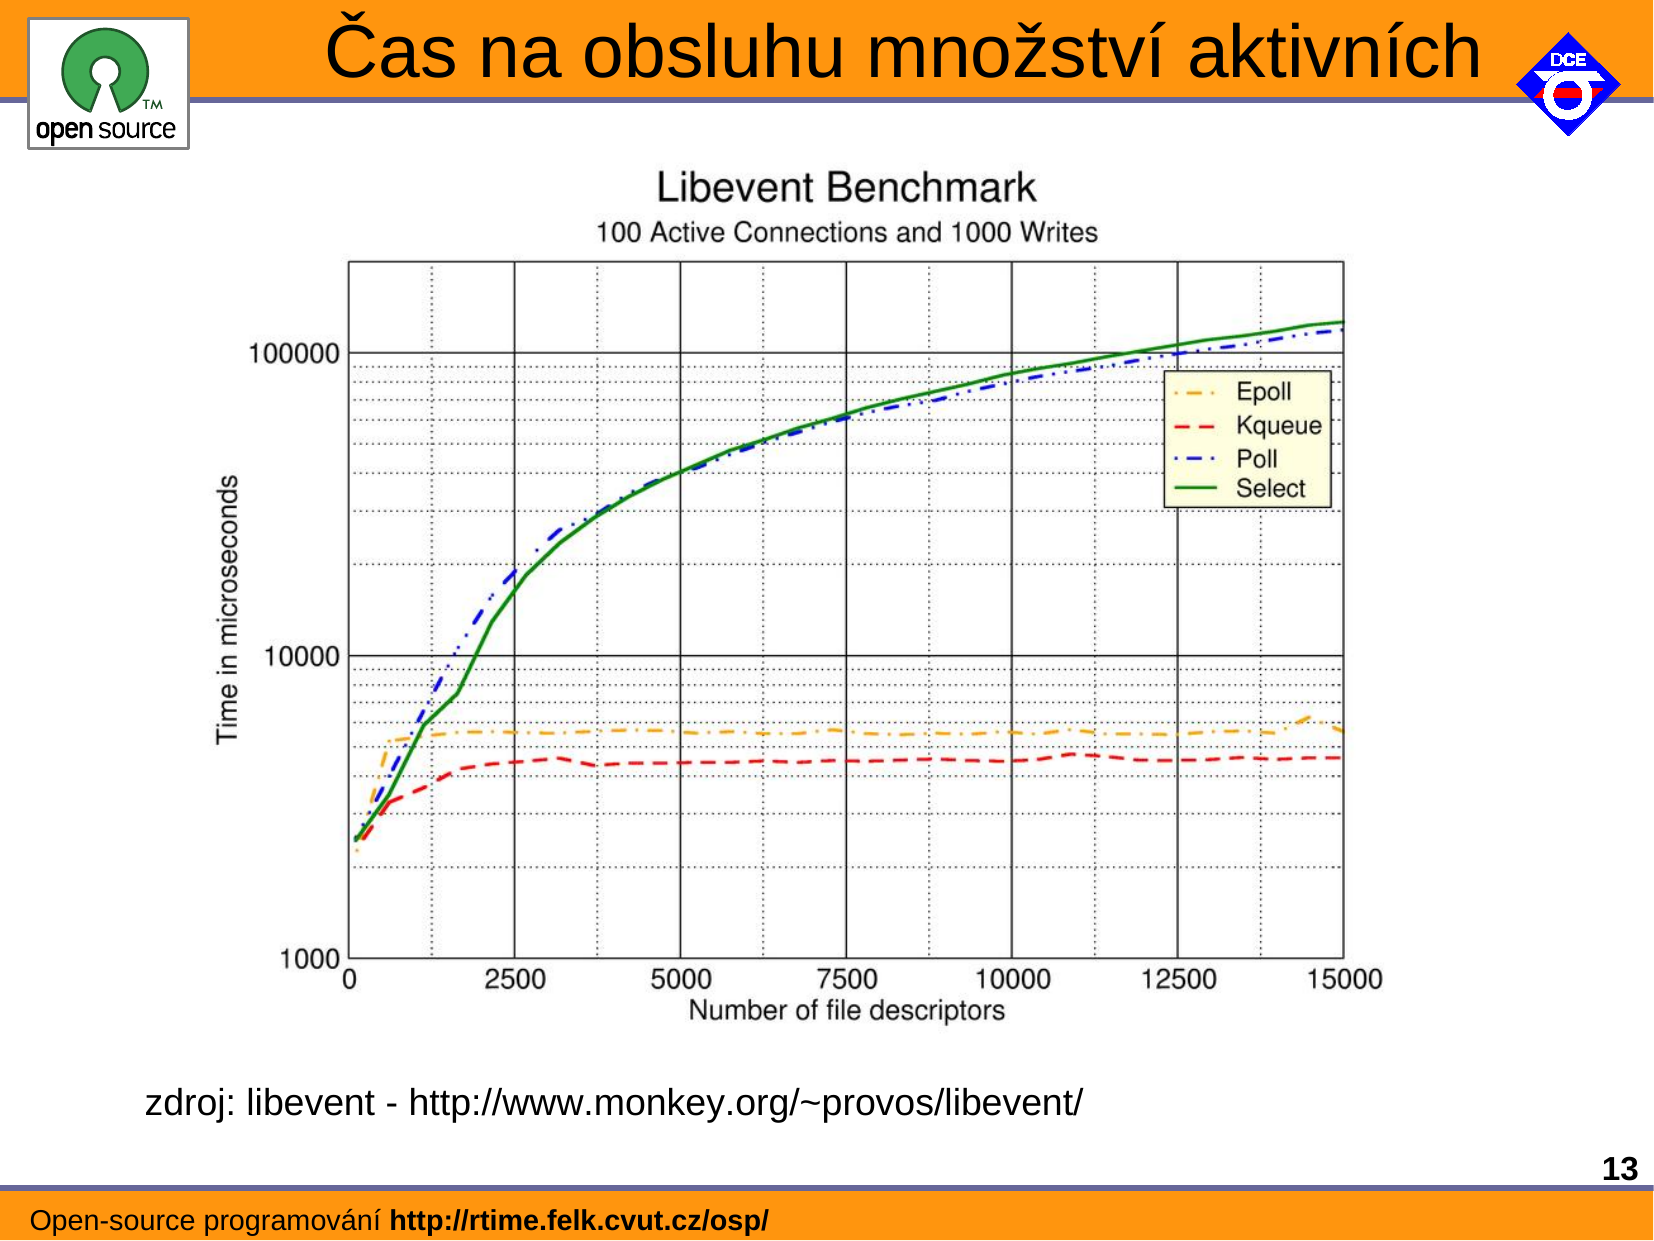

# Čas na obsluhu množství aktivních
zdroj: libevent - http://www.monkey.org/~provos/libevent/